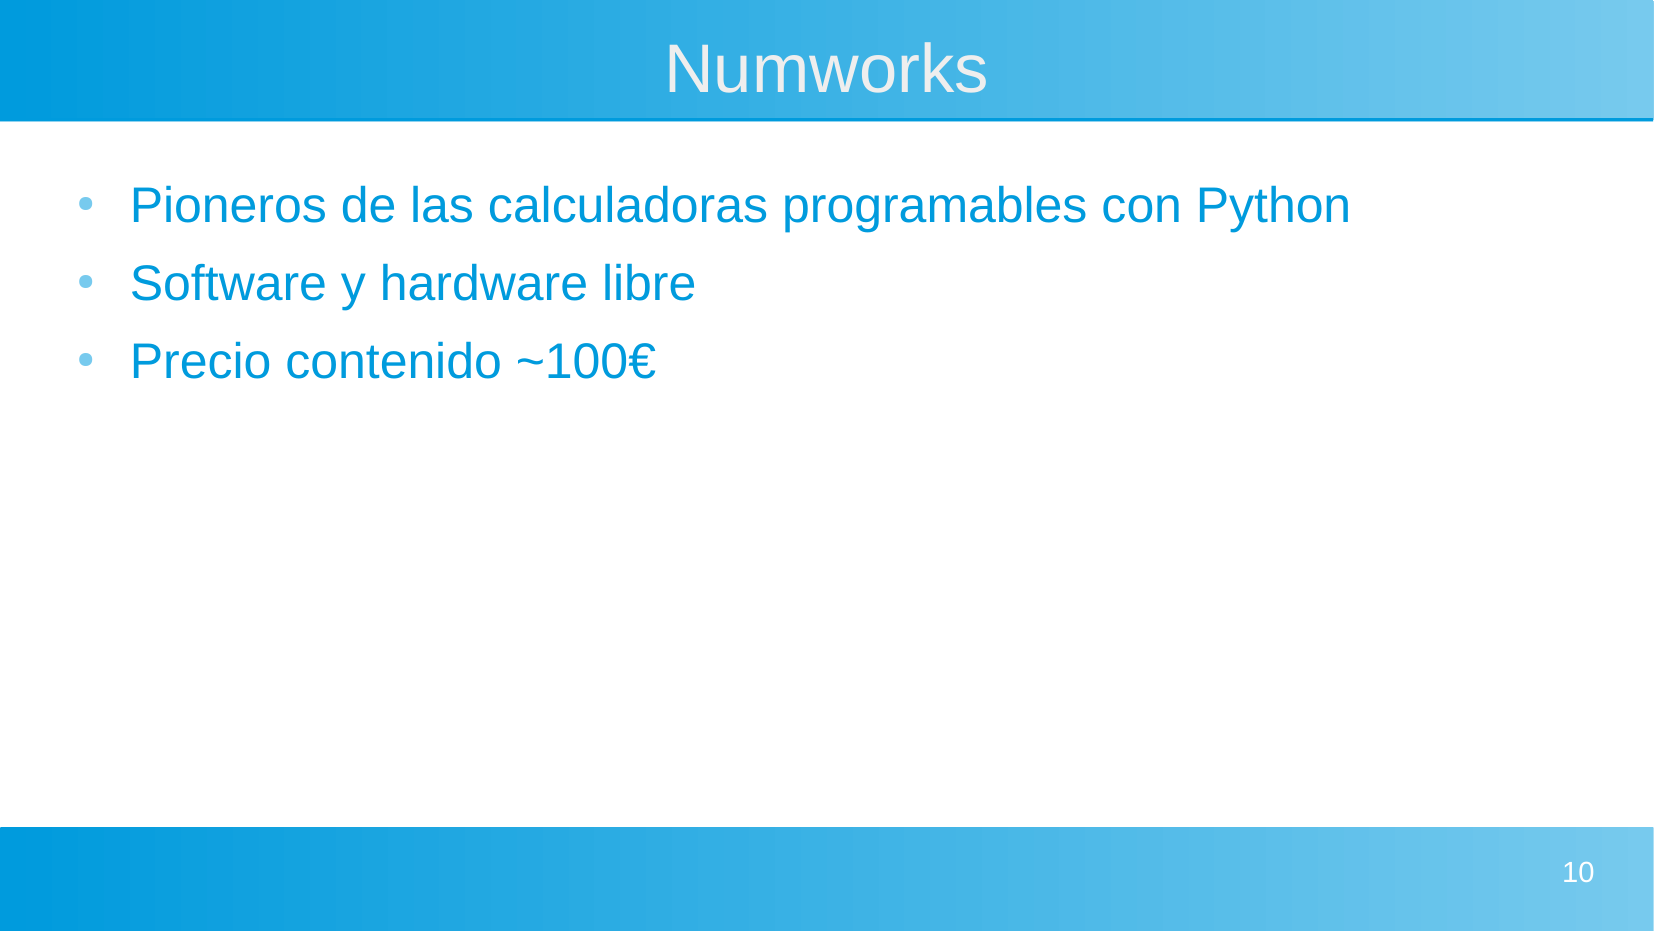

# Numworks
Pioneros de las calculadoras programables con Python
Software y hardware libre
Precio contenido ~100€
10